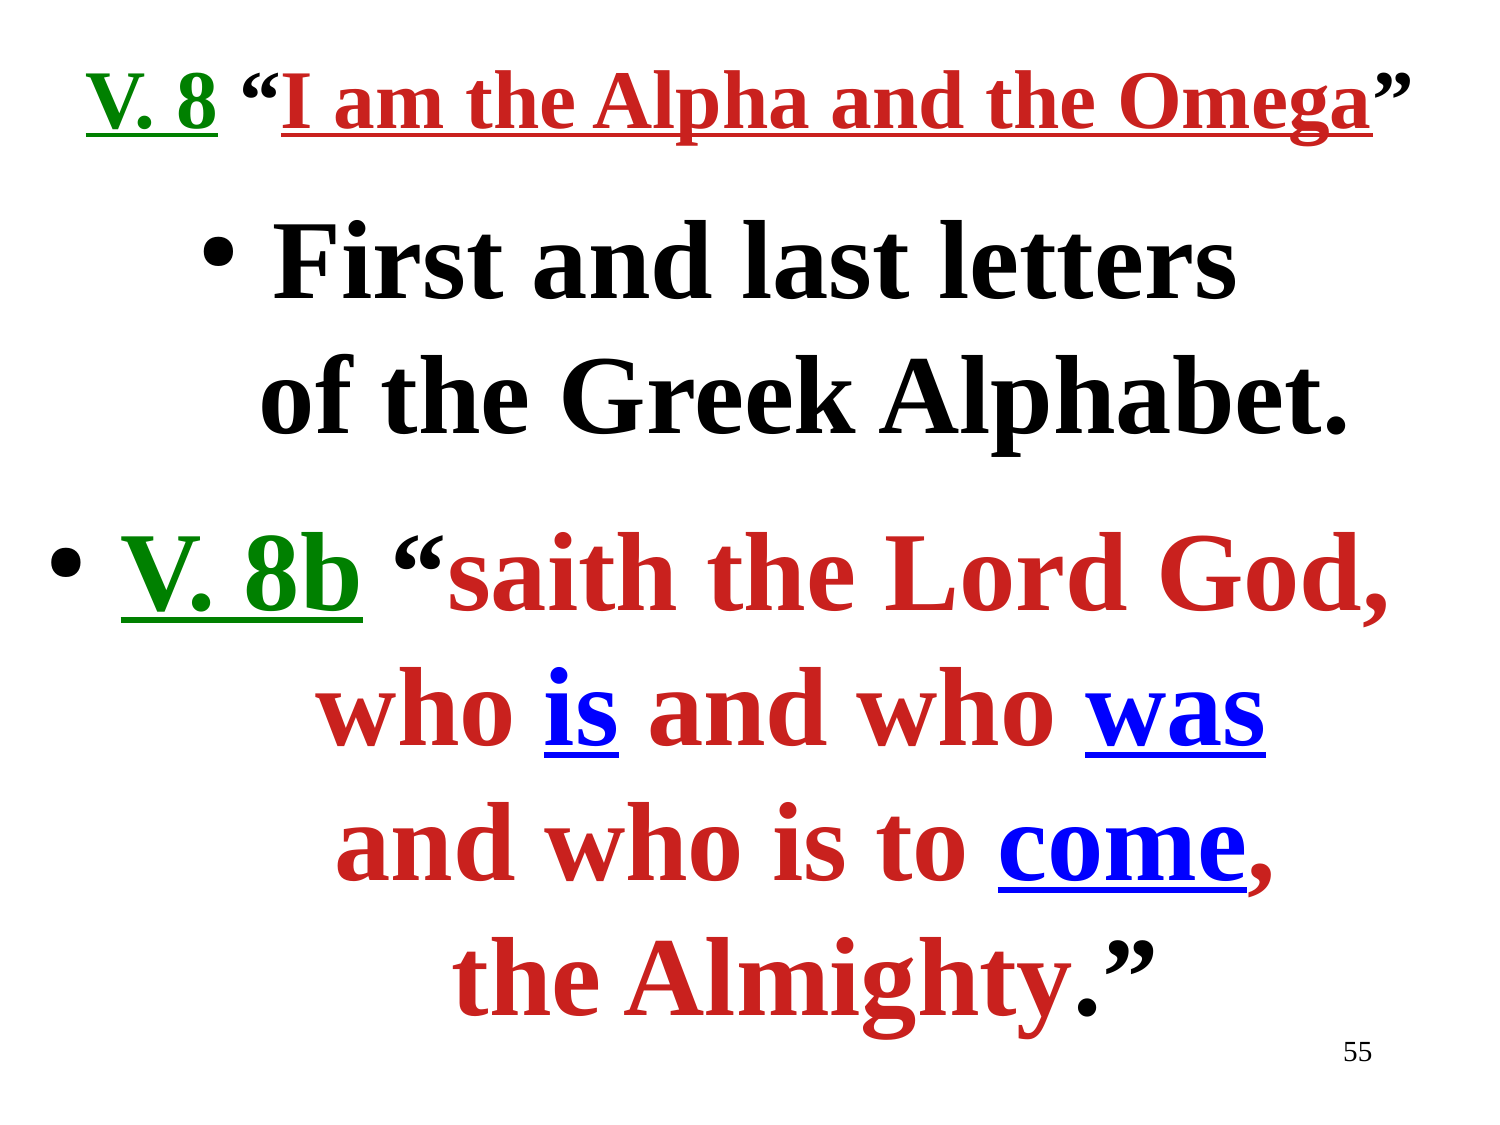

V. 8 “I am the Alpha and the Omega”
First and last letters
of the Greek Alphabet.
V. 8b “saith the Lord God,
who is and who was
and who is to come,
the Almighty.”